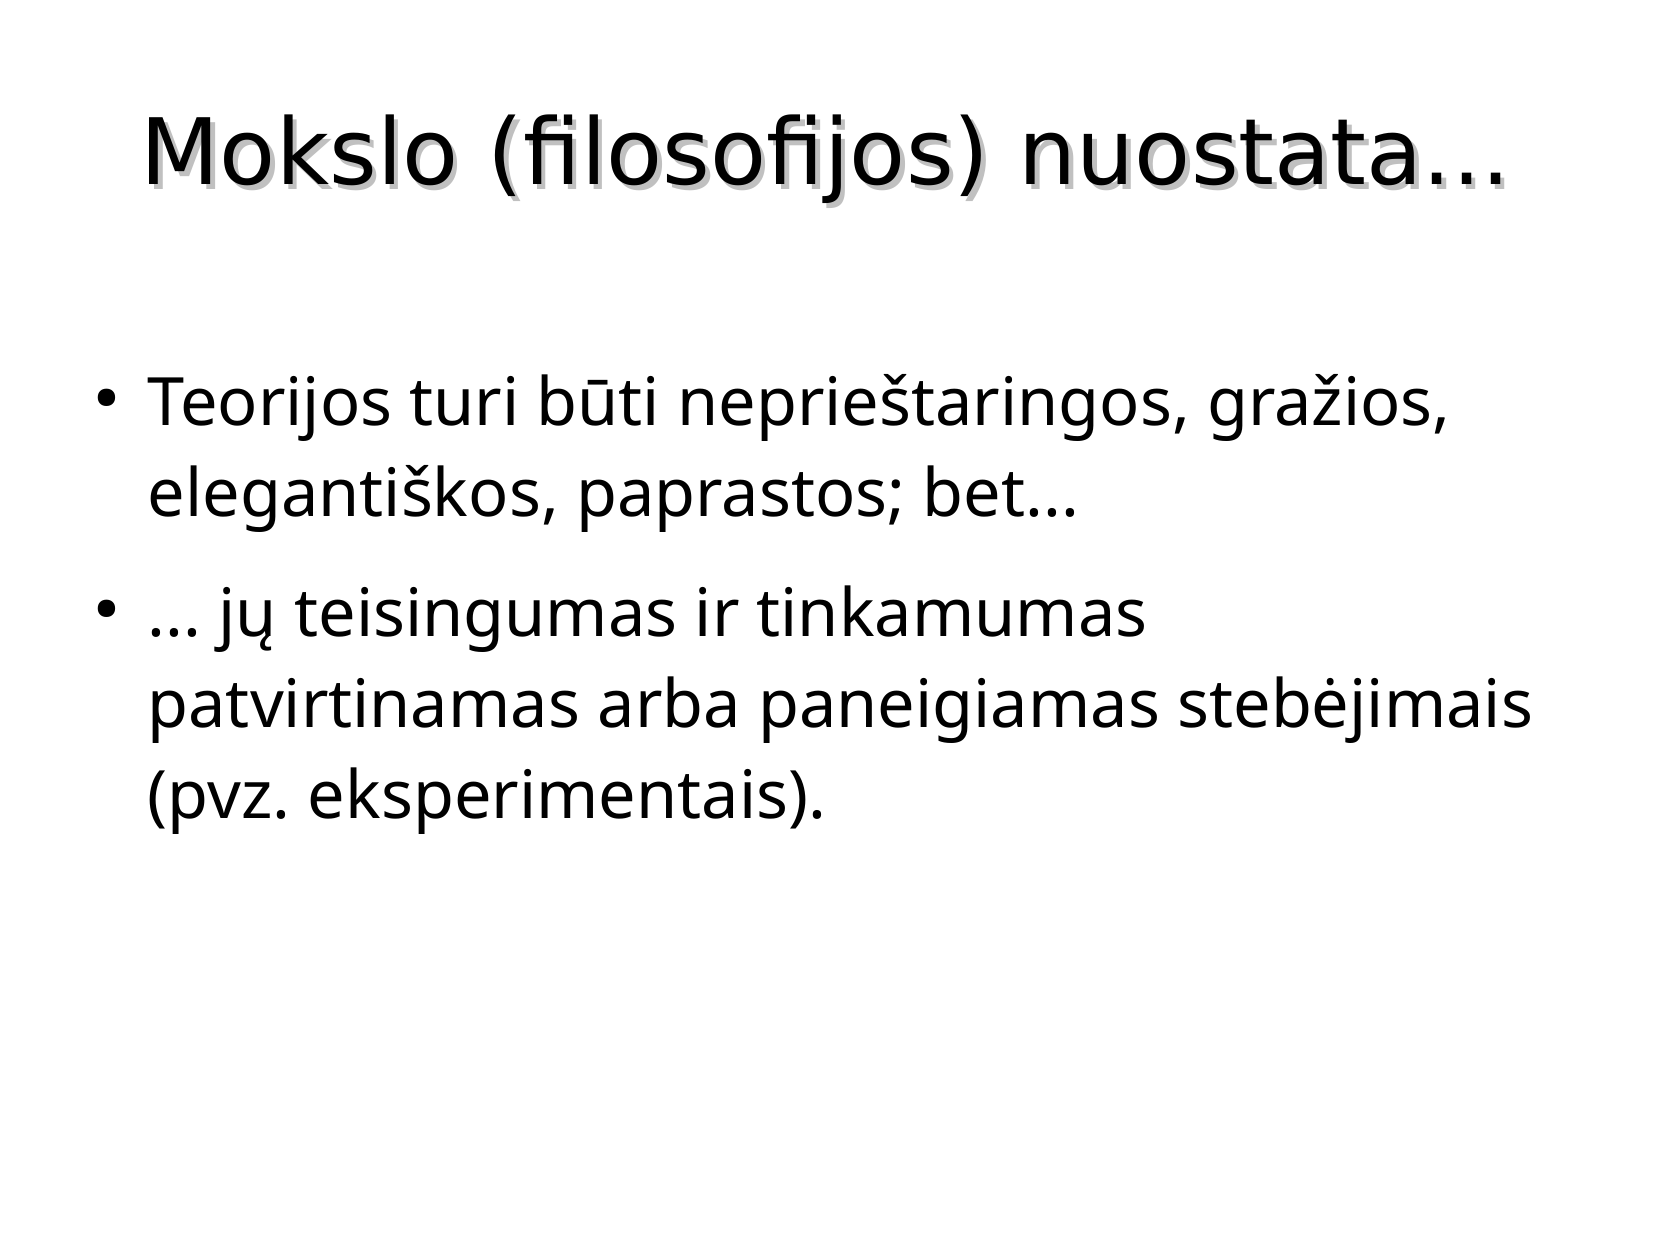

# Mokslo (filosofijos) nuostata...
Teorijos turi būti neprieštaringos, gražios, elegantiškos, paprastos; bet...
... jų teisingumas ir tinkamumas patvirtinamas arba paneigiamas stebėjimais (pvz. eksperimentais).